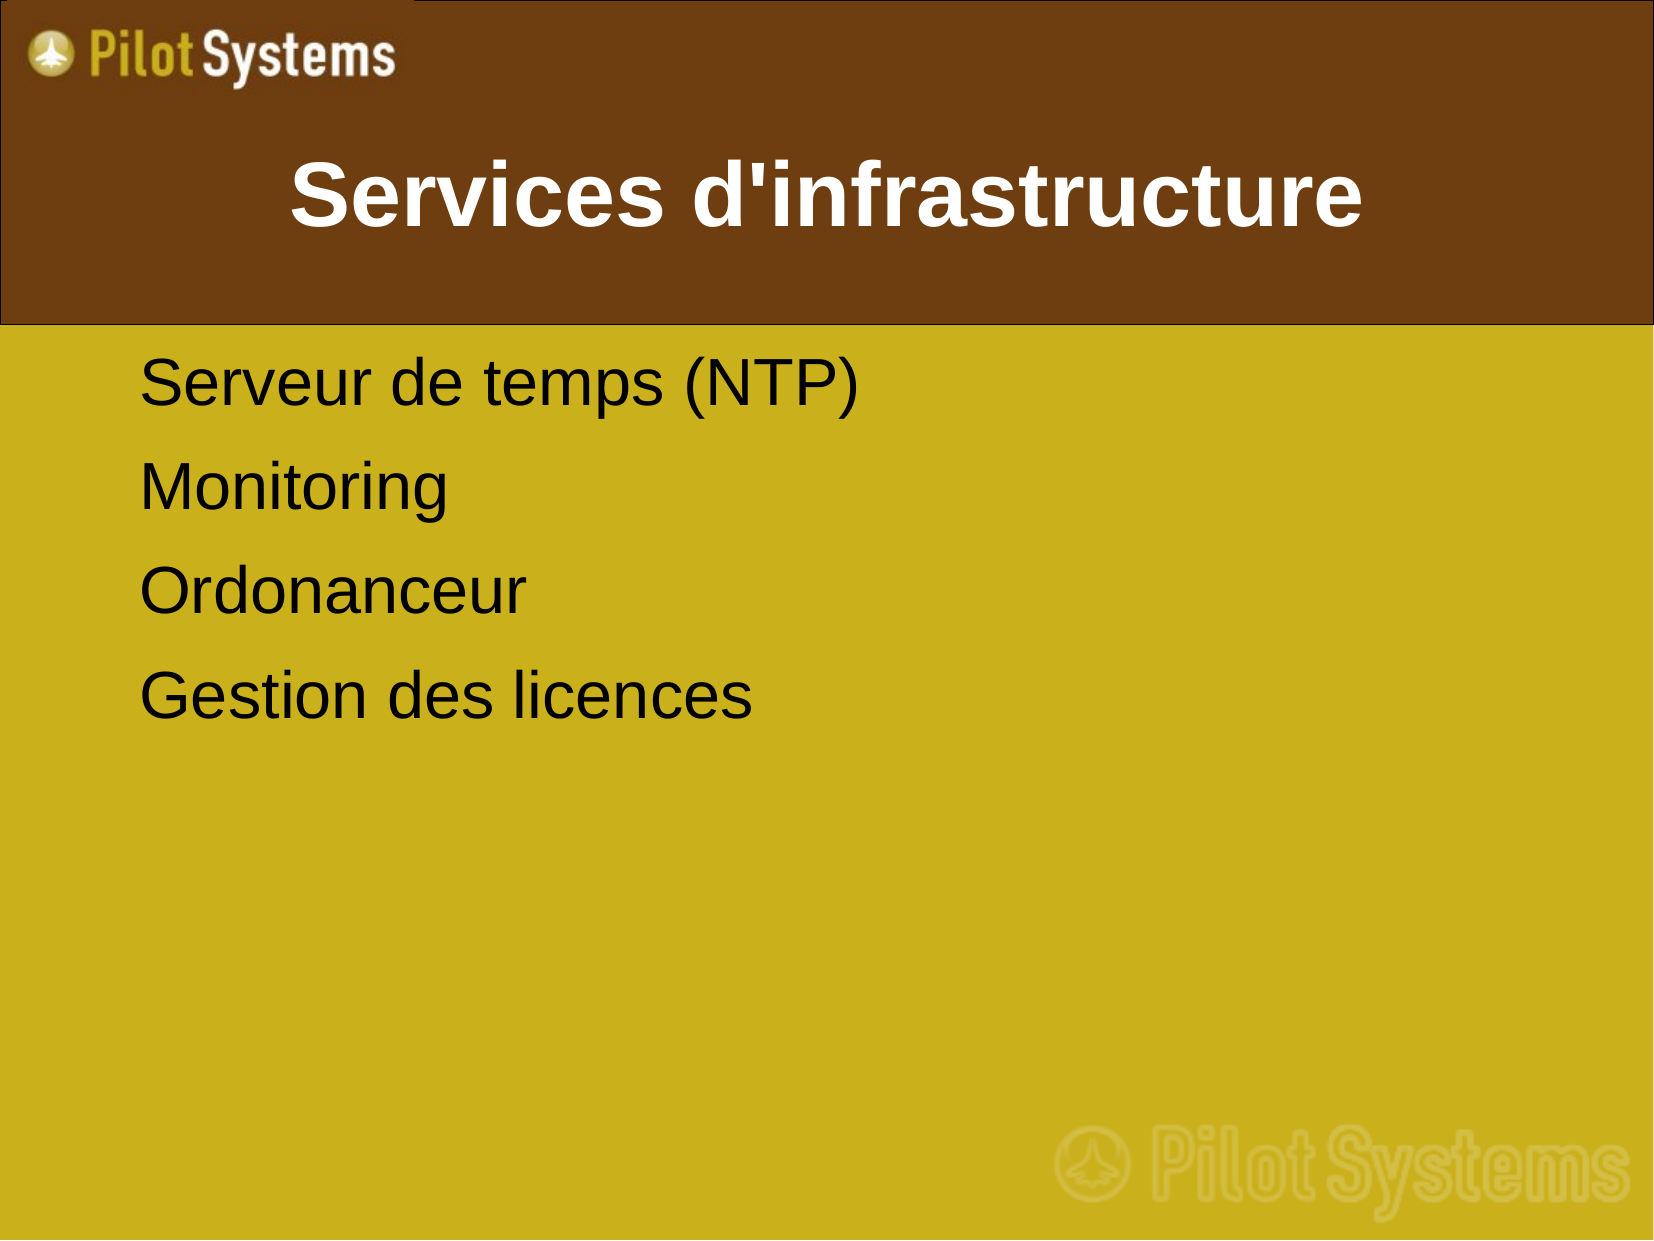

# Services d'infrastructure
Serveur de temps (NTP)
Monitoring
Ordonanceur
Gestion des licences